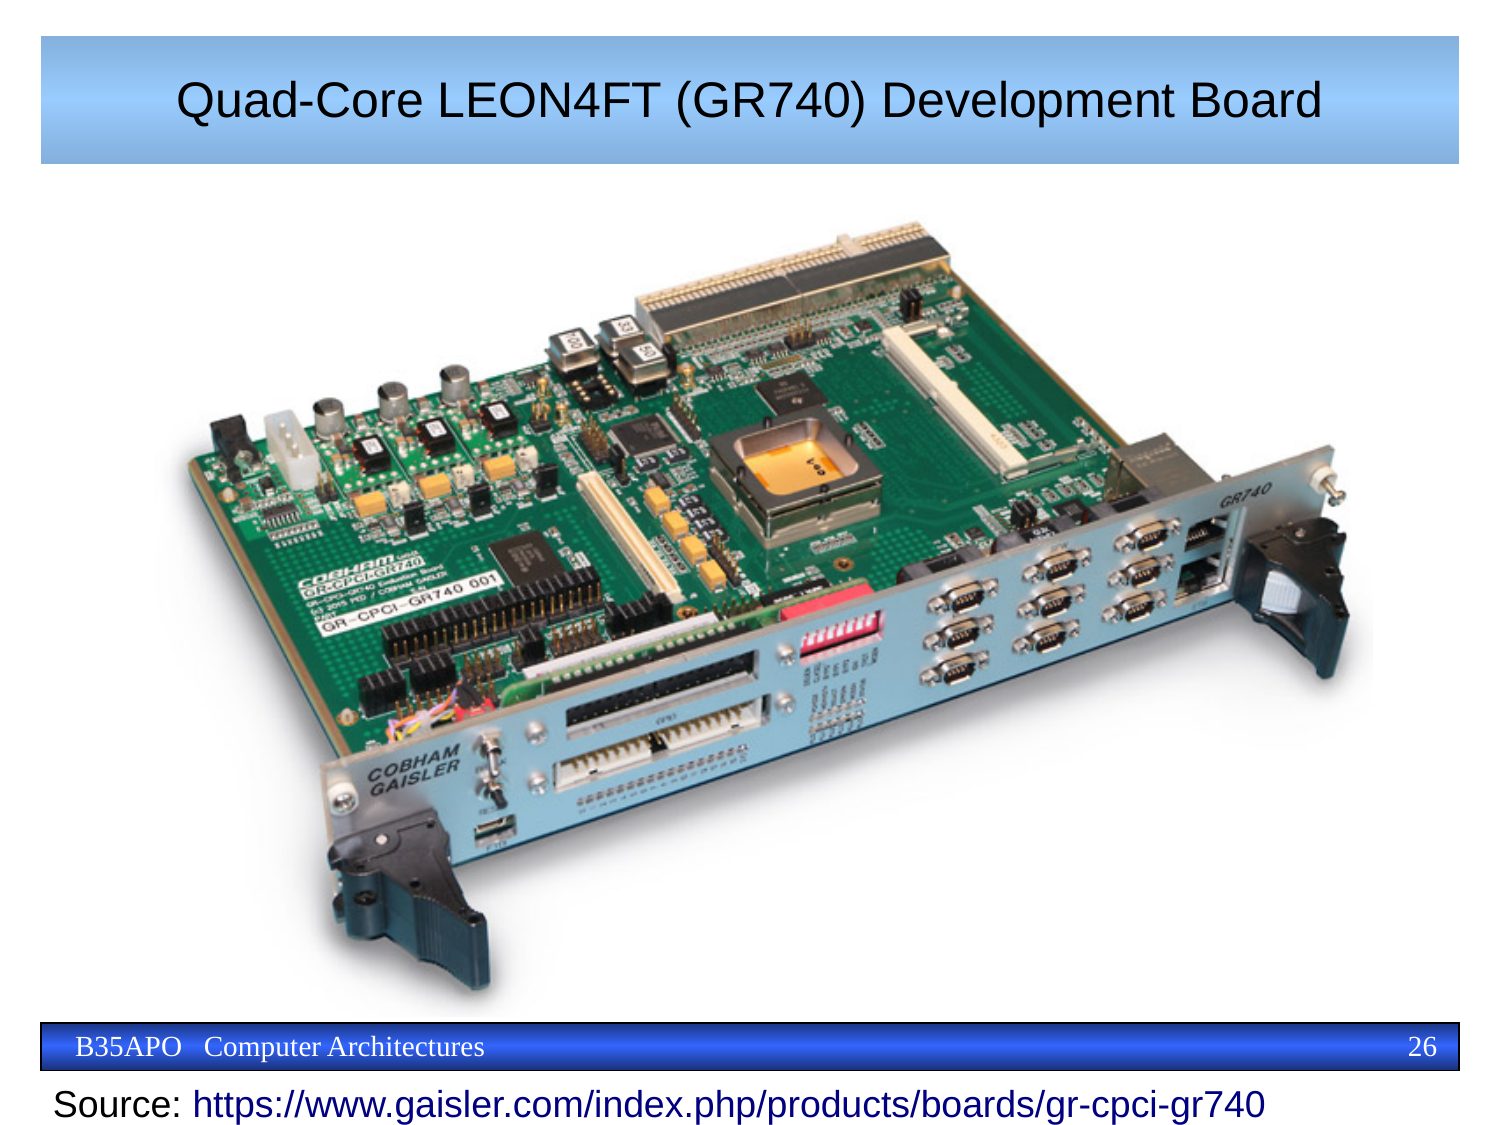

# Quad-Core LEON4FT (GR740) Development Board
B35APO Computer Architectures
26
Source: https://www.gaisler.com/index.php/products/boards/gr-cpci-gr740